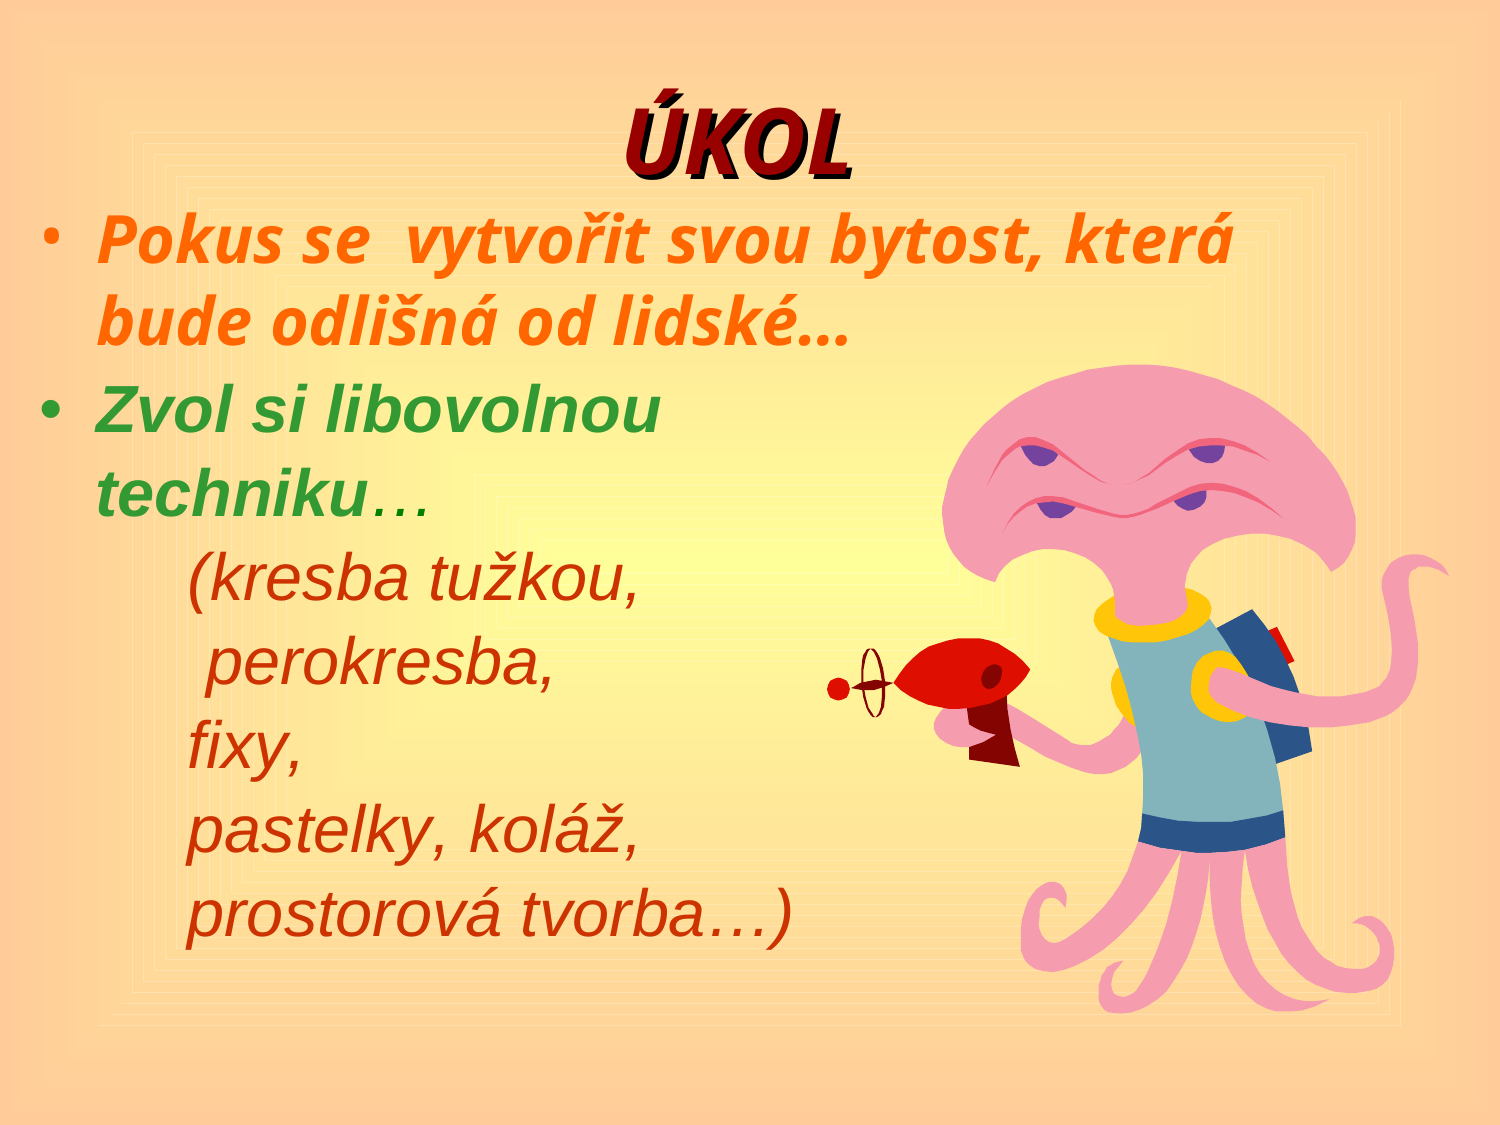

# ÚKOL
Pokus se vytvořit svou bytost, která bude odlišná od lidské…
Zvol si libovolnou
 techniku…
 (kresba tužkou,
 perokresba,
 fixy,
 pastelky, koláž,
 prostorová tvorba…)